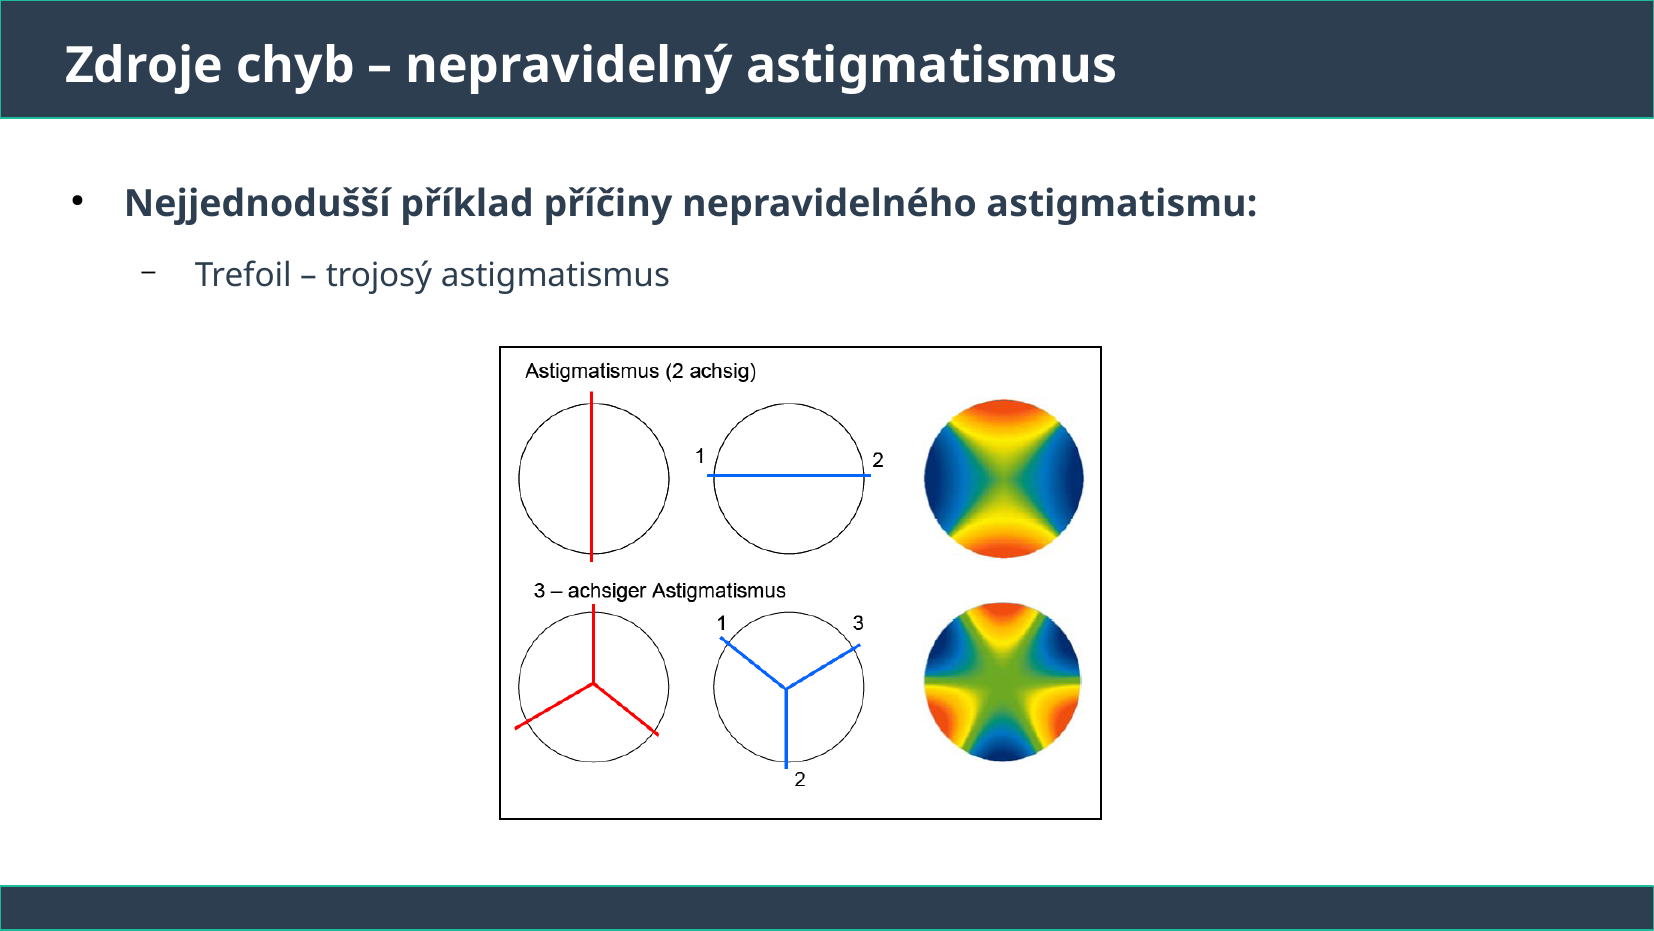

# Zdroje chyb – nepravidelný astigmatismus
Nejjednodušší příklad příčiny nepravidelného astigmatismu:
Trefoil – trojosý astigmatismus
19